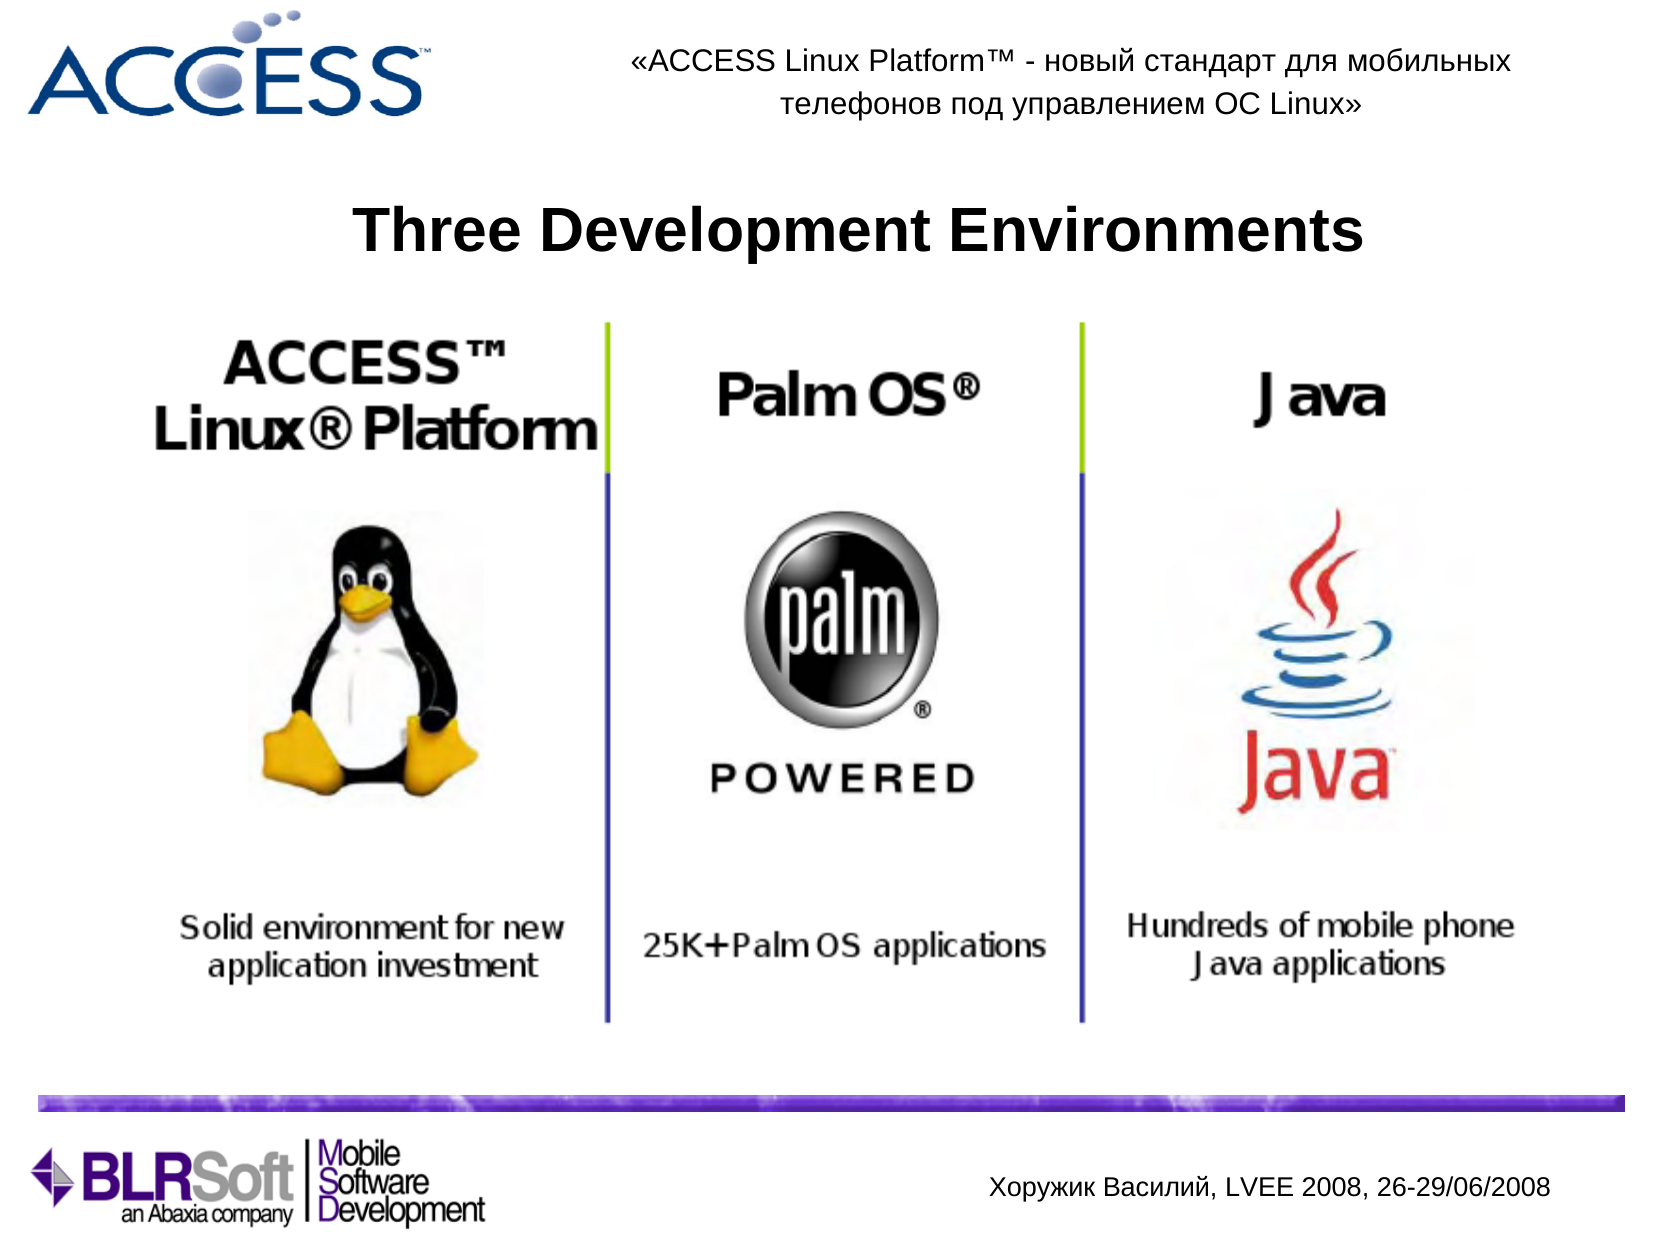

# «ACCESS Linux Platform™ - новый стандарт для мобильных телефонов под управлением ОС Linux»
Three Development Environments
Хоружик Василий, LVEE 2008, 26-29/06/2008